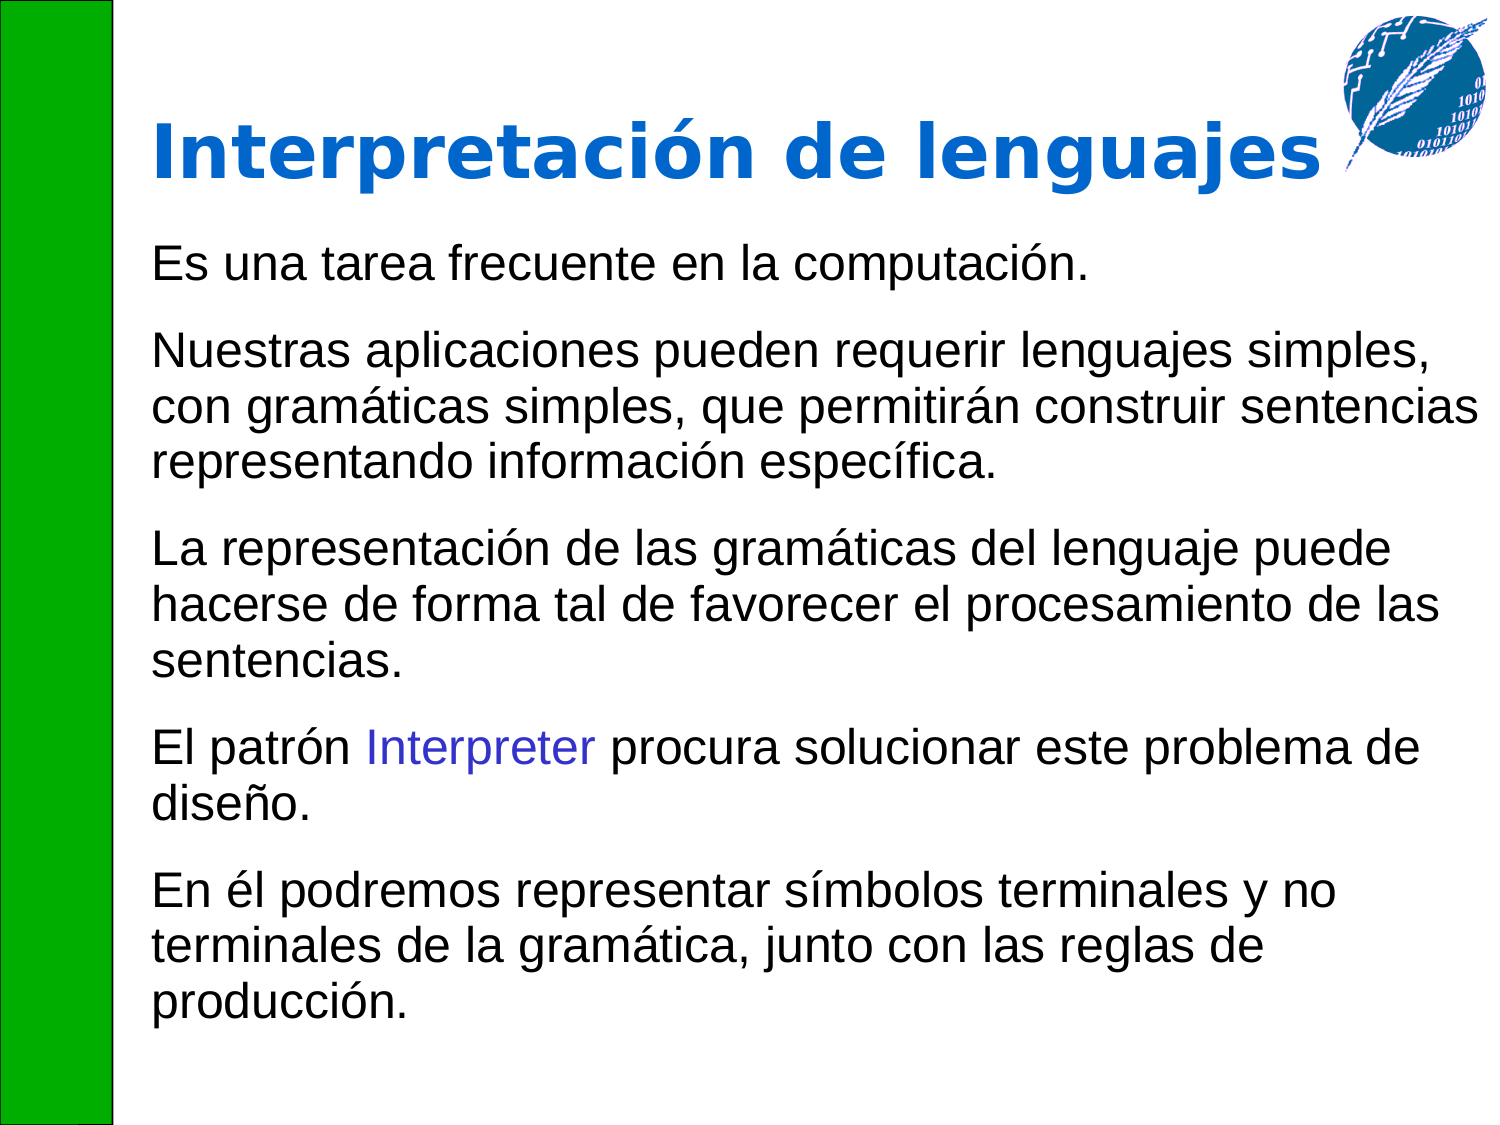

# Interpretación de lenguajes
Es una tarea frecuente en la computación.
Nuestras aplicaciones pueden requerir lenguajes simples, con gramáticas simples, que permitirán construir sentencias representando información específica.
La representación de las gramáticas del lenguaje puede hacerse de forma tal de favorecer el procesamiento de las sentencias.
El patrón Interpreter procura solucionar este problema de diseño.
En él podremos representar símbolos terminales y no terminales de la gramática, junto con las reglas de producción.